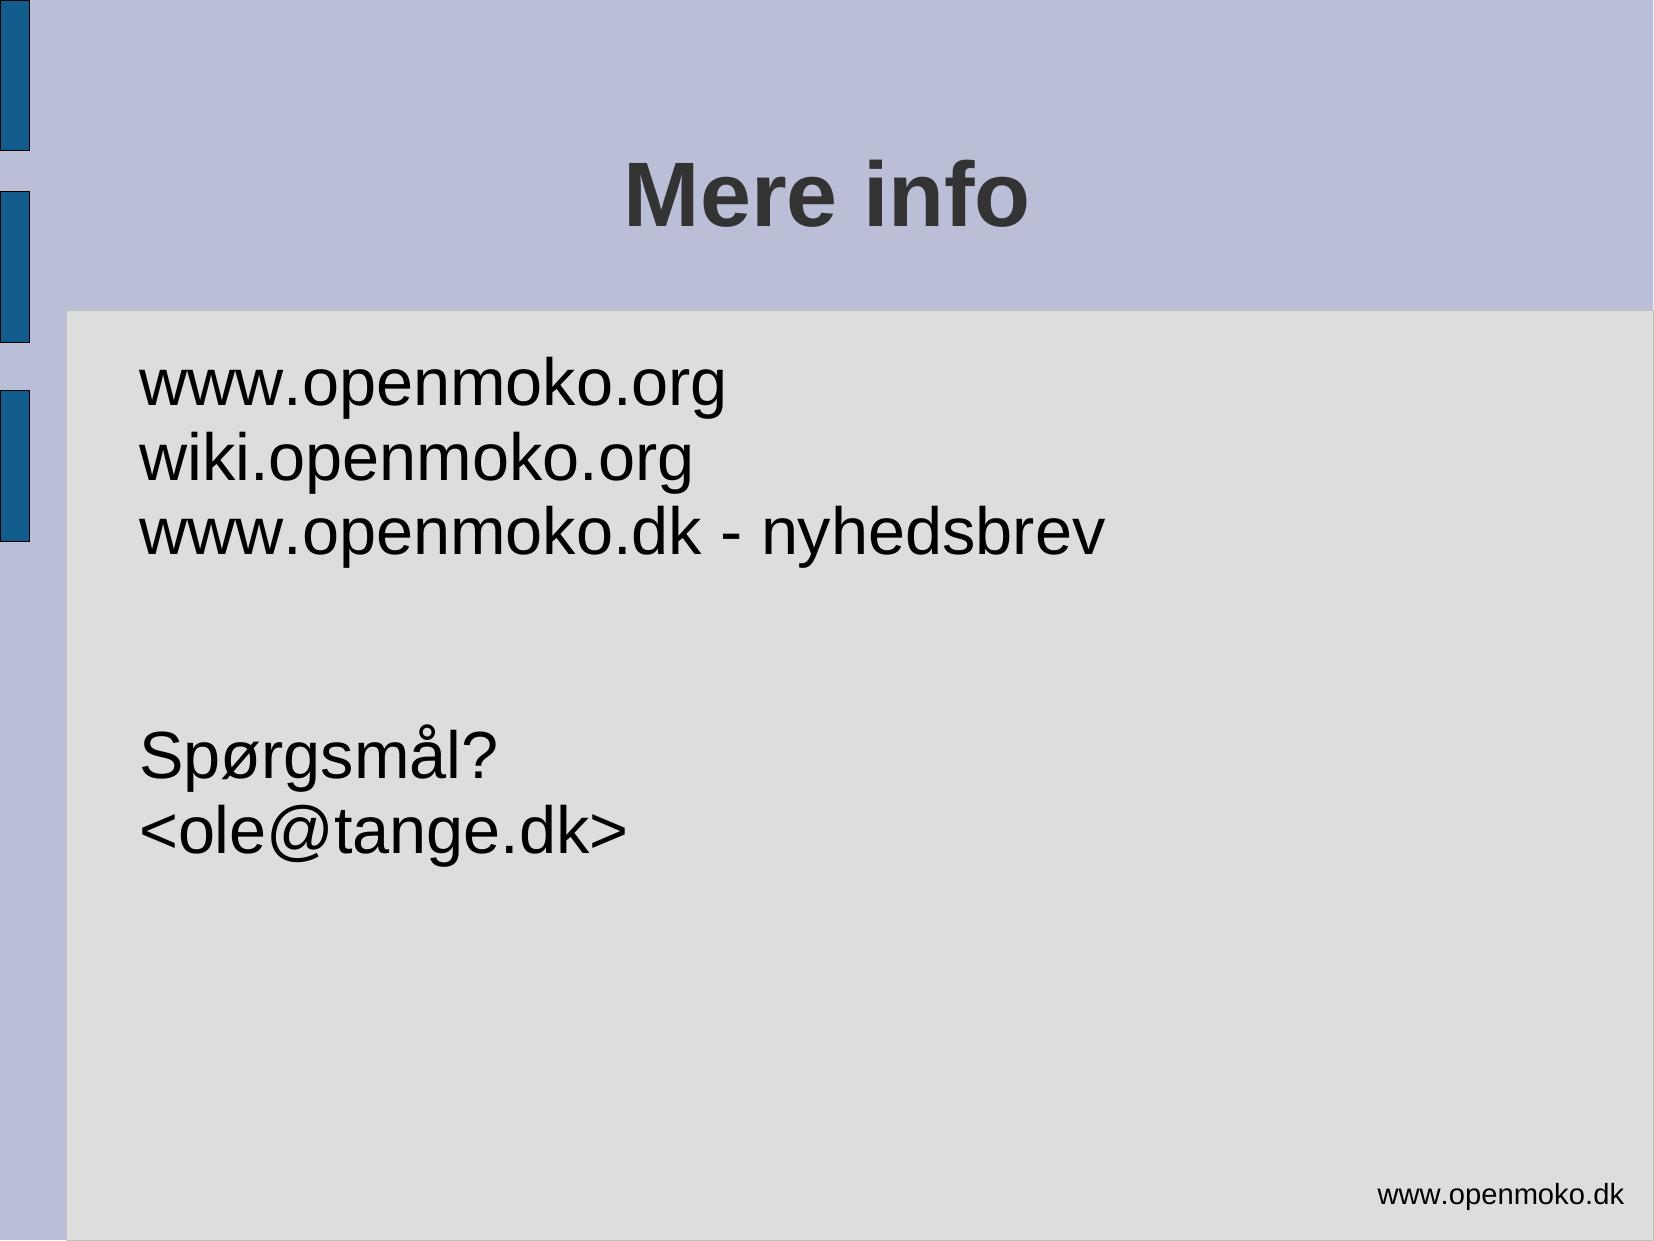

# Mere info
www.openmoko.org
wiki.openmoko.org
www.openmoko.dk - nyhedsbrev
Spørgsmål?
<ole@tange.dk>